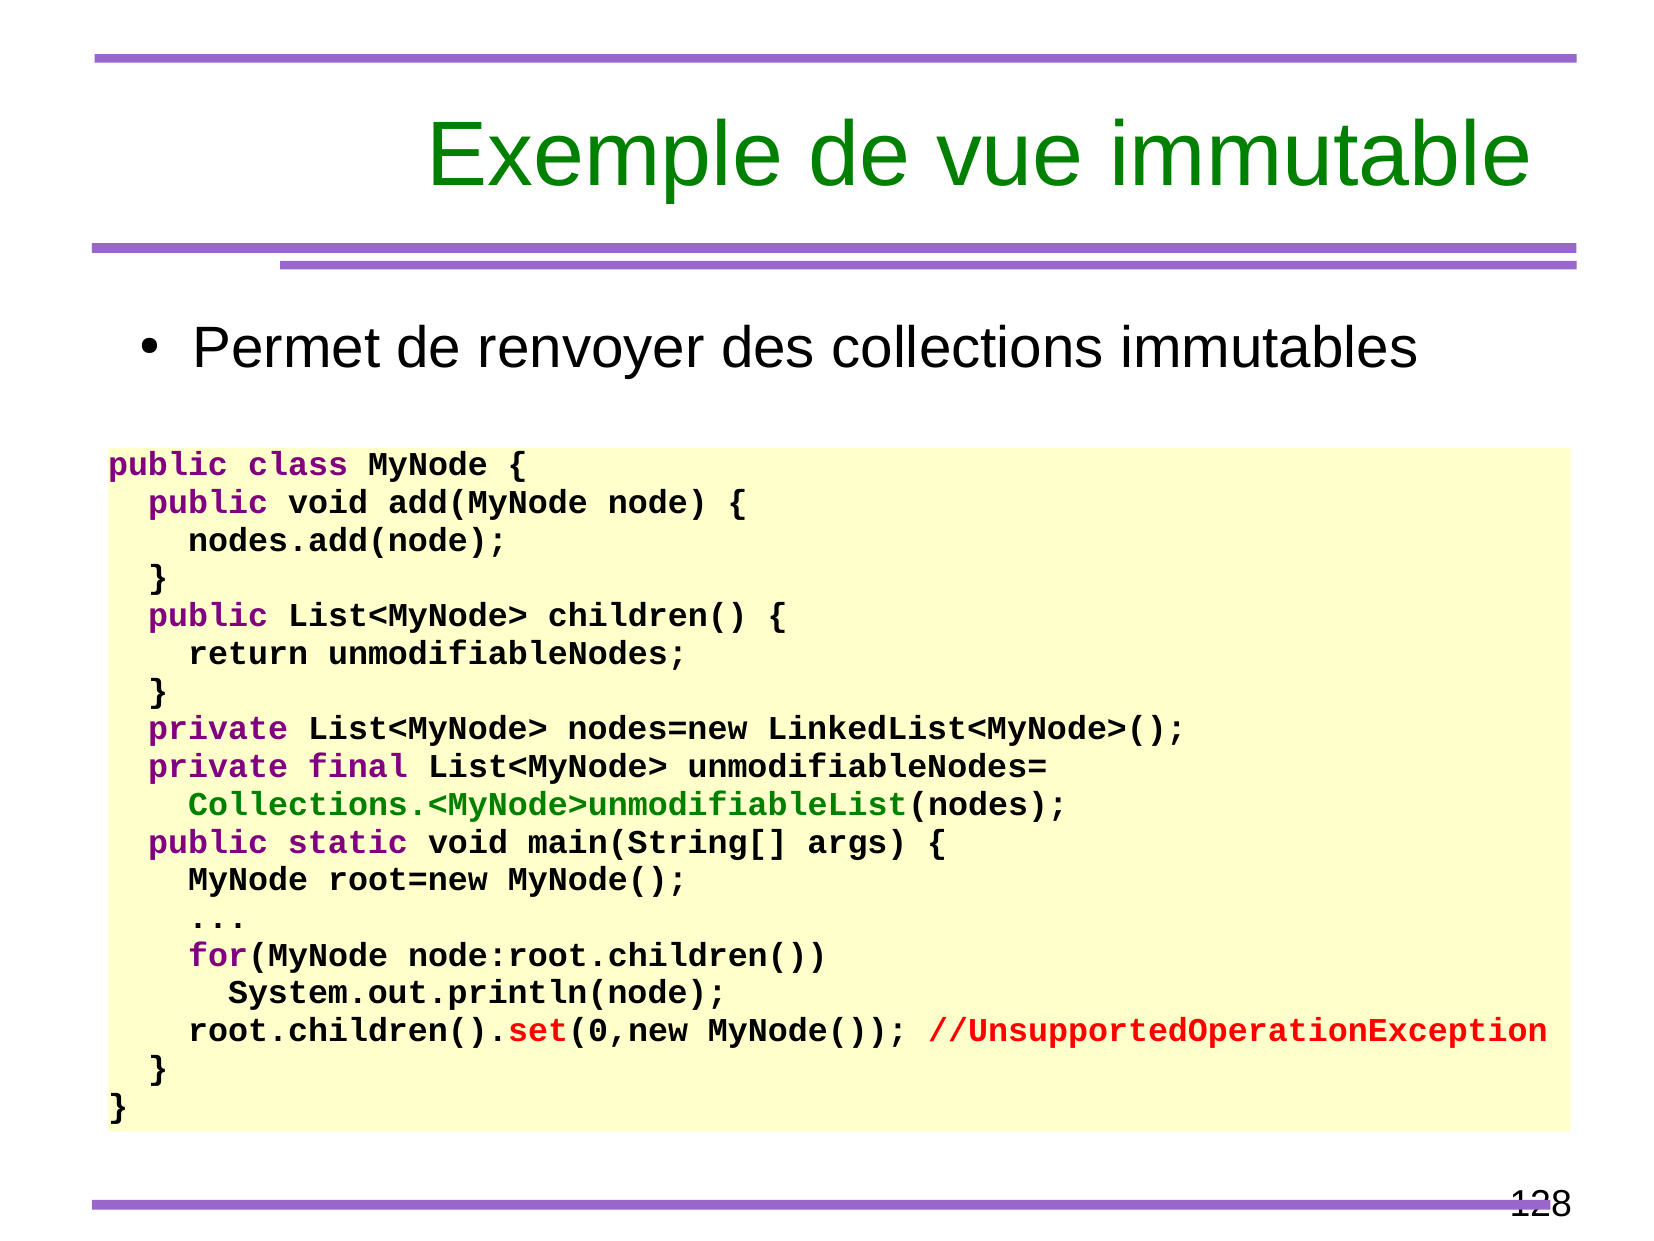

# Exemple de vue immutable
Permet de renvoyer des collections immutables
public class MyNode {
 public void add(MyNode node) {
 nodes.add(node);
 }
 public List<MyNode> children() {
 return unmodifiableNodes;
 }
 private List<MyNode> nodes=new LinkedList<MyNode>();
 private final List<MyNode> unmodifiableNodes=
 Collections.<MyNode>unmodifiableList(nodes);
 public static void main(String[] args) {
 MyNode root=new MyNode();
 ...
 for(MyNode node:root.children())
 System.out.println(node);
 root.children().set(0,new MyNode()); //UnsupportedOperationException
 }
}